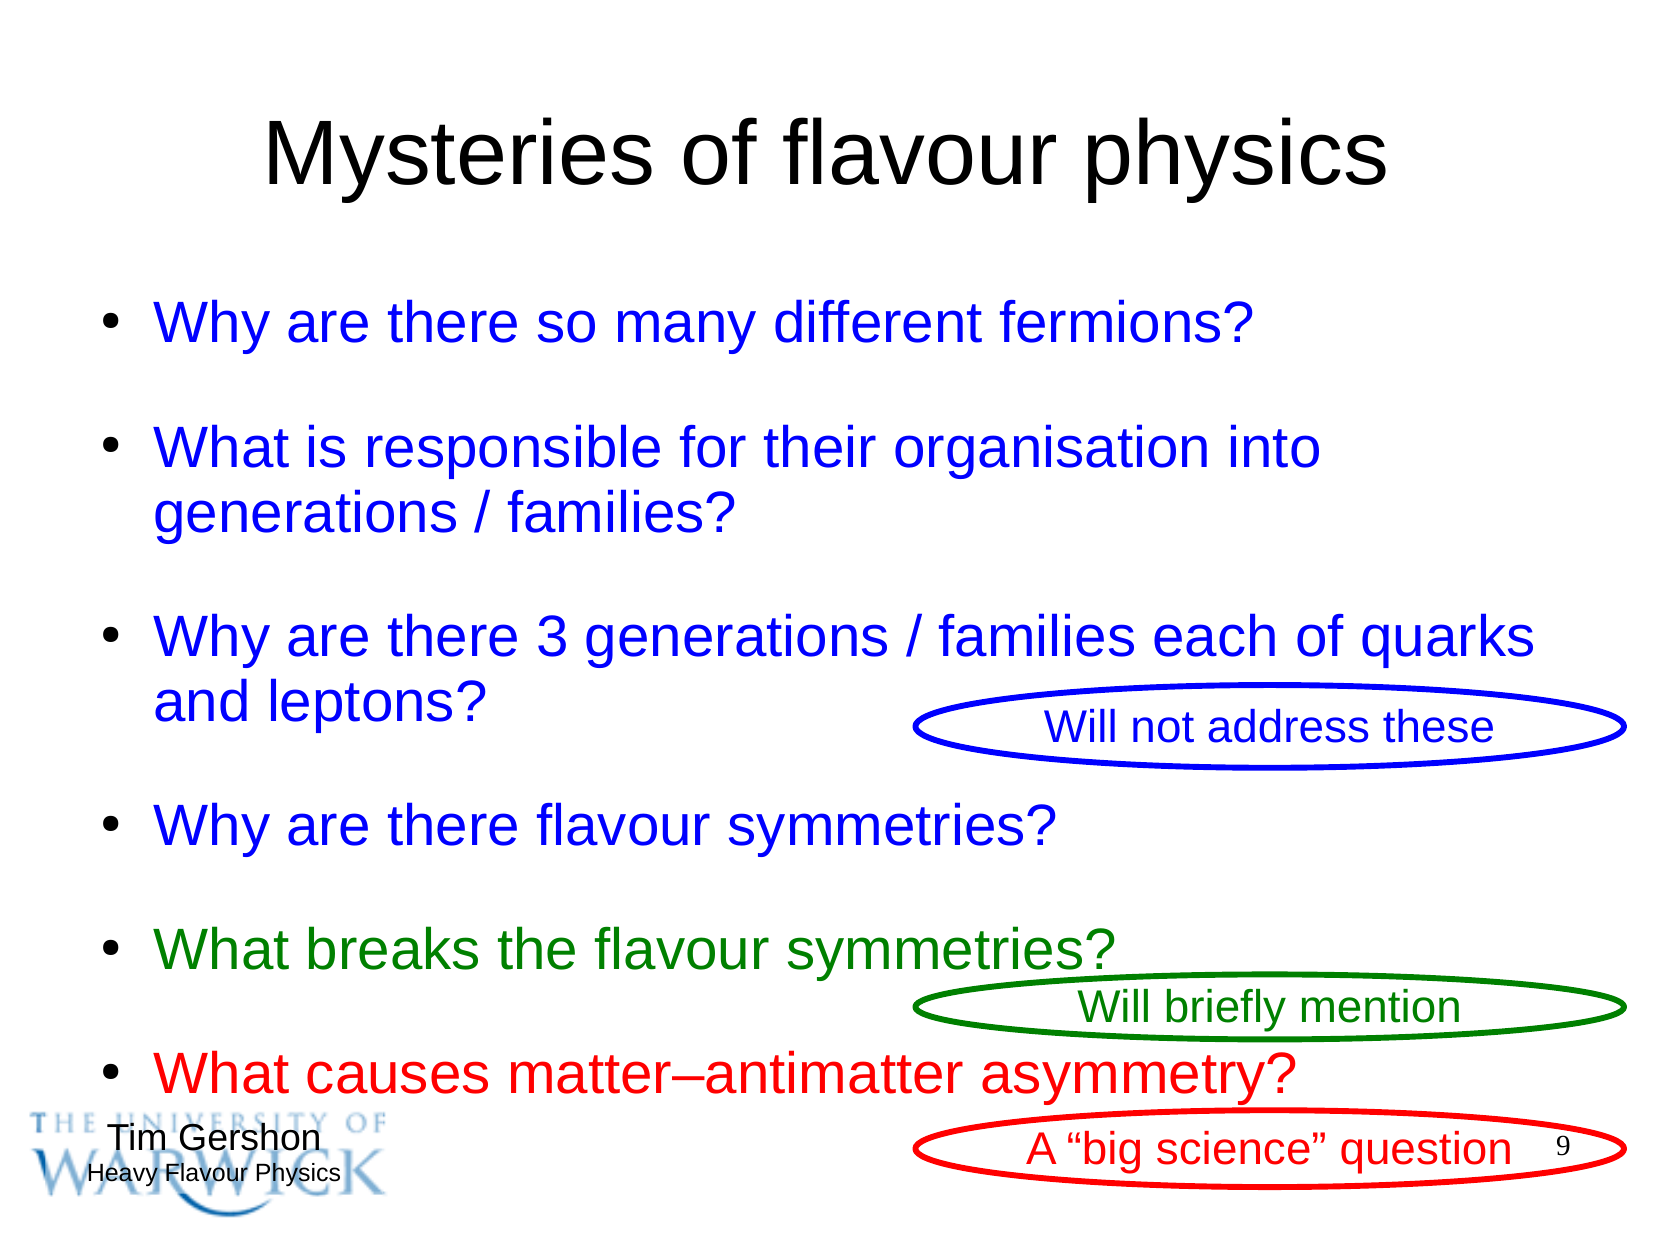

# Mysteries of flavour physics
Why are there so many different fermions?
What is responsible for their organisation into generations / families?
Why are there 3 generations / families each of quarks and leptons?
Why are there flavour symmetries?
What breaks the flavour symmetries?
What causes matter–antimatter asymmetry?
Will not address these
Will briefly mention
Tim Gershon
Heavy Flavour Physics
A “big science” question
9